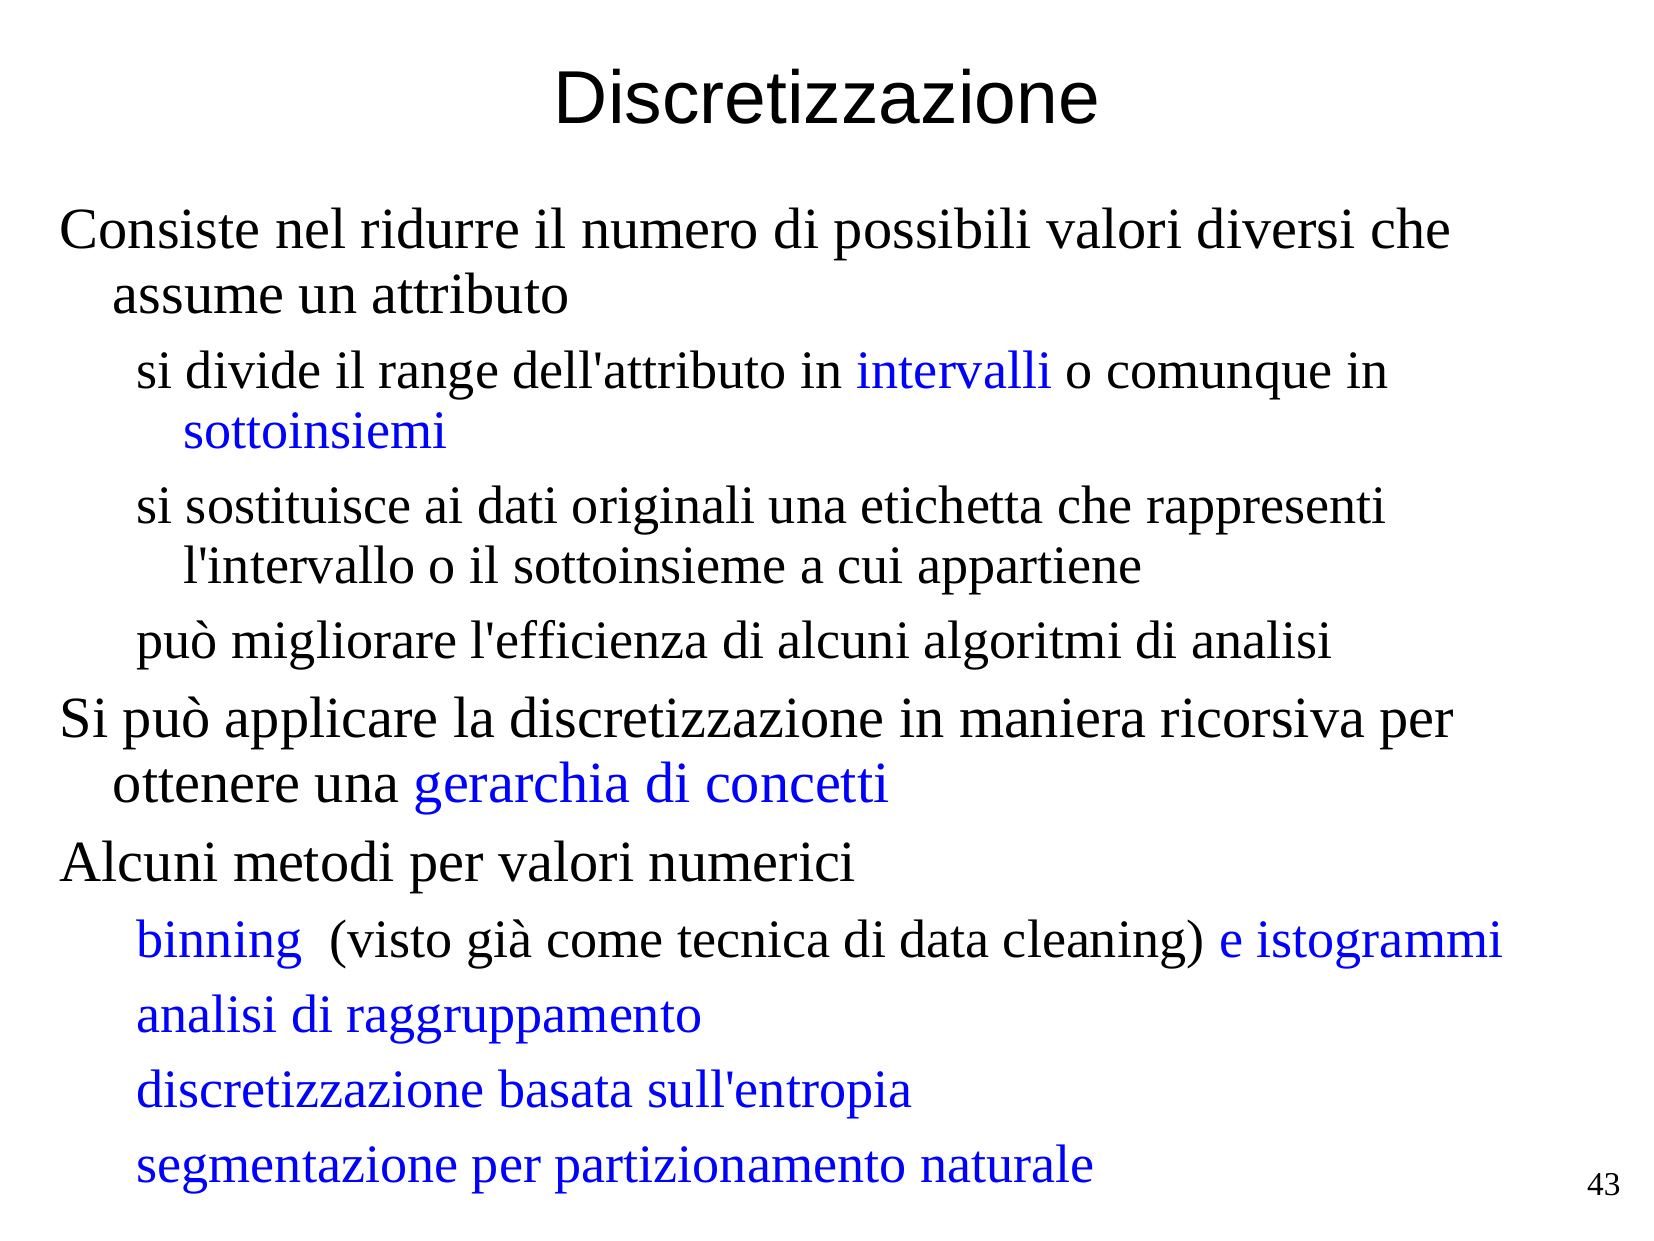

# Discretizzazione
Consiste nel ridurre il numero di possibili valori diversi che assume un attributo
si divide il range dell'attributo in intervalli o comunque in sottoinsiemi
si sostituisce ai dati originali una etichetta che rappresenti l'intervallo o il sottoinsieme a cui appartiene
può migliorare l'efficienza di alcuni algoritmi di analisi
Si può applicare la discretizzazione in maniera ricorsiva per ottenere una gerarchia di concetti
Alcuni metodi per valori numerici
binning (visto già come tecnica di data cleaning) e istogrammi
analisi di raggruppamento
discretizzazione basata sull'entropia
segmentazione per partizionamento naturale